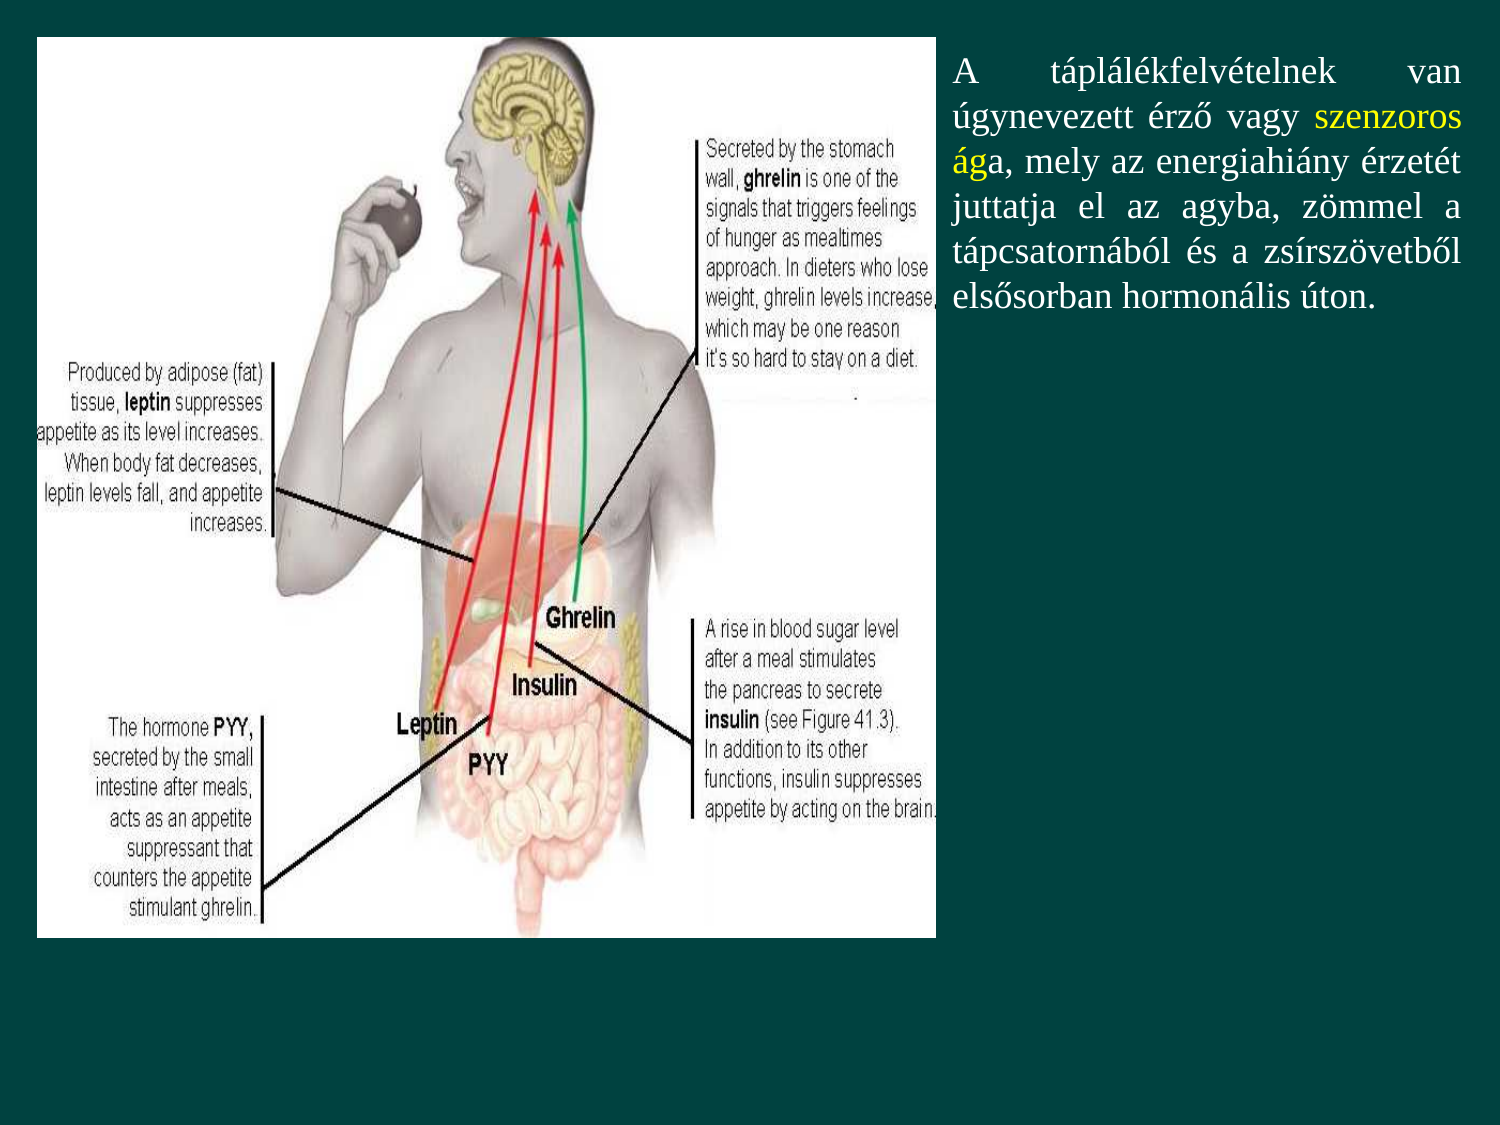

A táplálékfelvételnek van úgynevezett érző vagy szenzoros ága, mely az energiahiány érzetét juttatja el az agyba, zömmel a tápcsatornából és a zsírszövetből elsősorban hormonális úton.